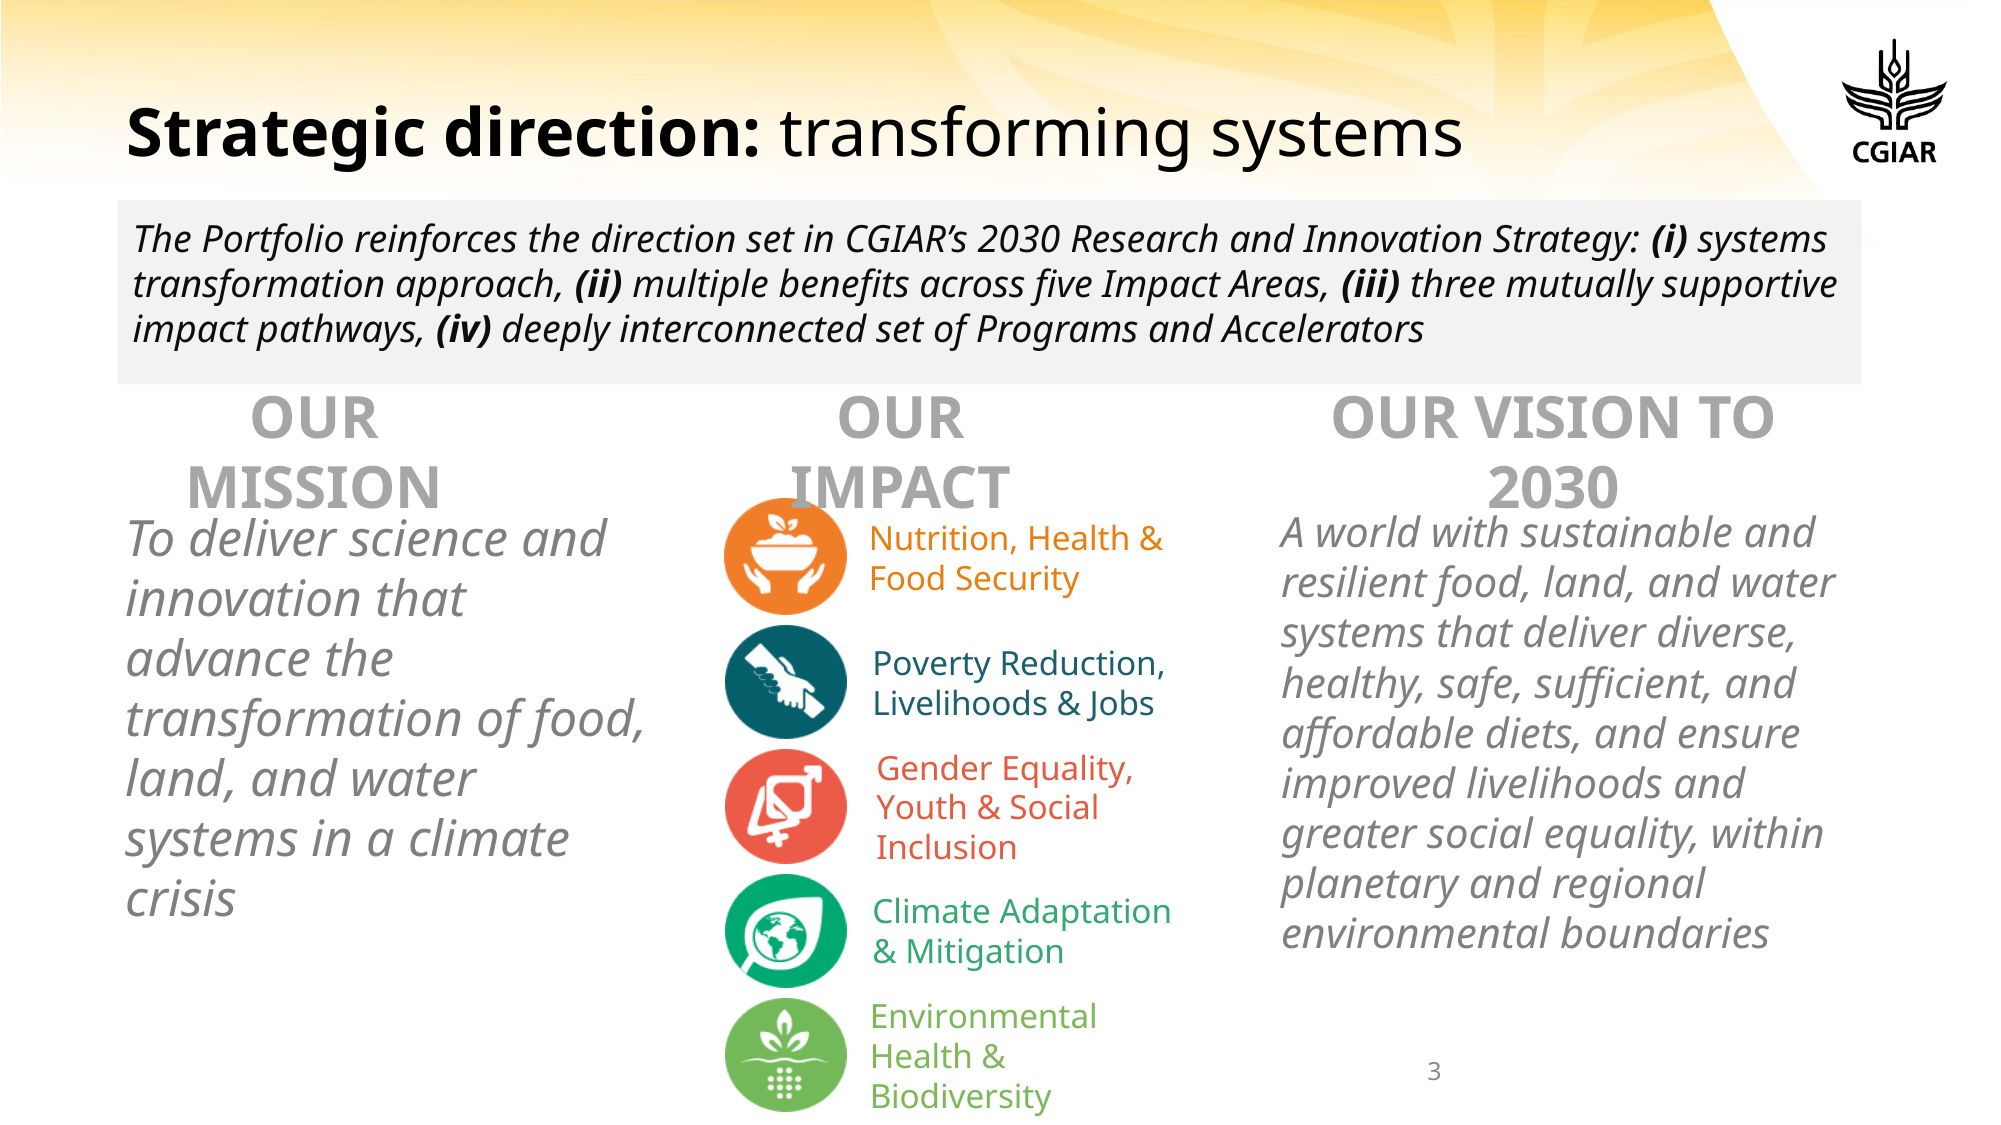

# Strategic direction: transforming systems
The Portfolio reinforces the direction set in CGIAR’s 2030 Research and Innovation Strategy: (i) systems transformation approach, (ii) multiple benefits across five Impact Areas, (iii) three mutually supportive impact pathways, (iv) deeply interconnected set of Programs and Accelerators
OUR MISSION
OUR IMPACT
OUR VISION TO 2030
A world with sustainable and resilient food, land, and water systems that deliver diverse, healthy, safe, sufficient, and affordable diets, and ensure improved livelihoods and greater social equality, within planetary and regional environmental boundaries
To deliver science and innovation that advance the transformation of food, land, and water systems in a climate crisis
Nutrition, Health & Food Security
Poverty Reduction, Livelihoods & Jobs
Gender Equality, Youth & Social Inclusion
Climate Adaptation & Mitigation
Environmental Health & Biodiversity